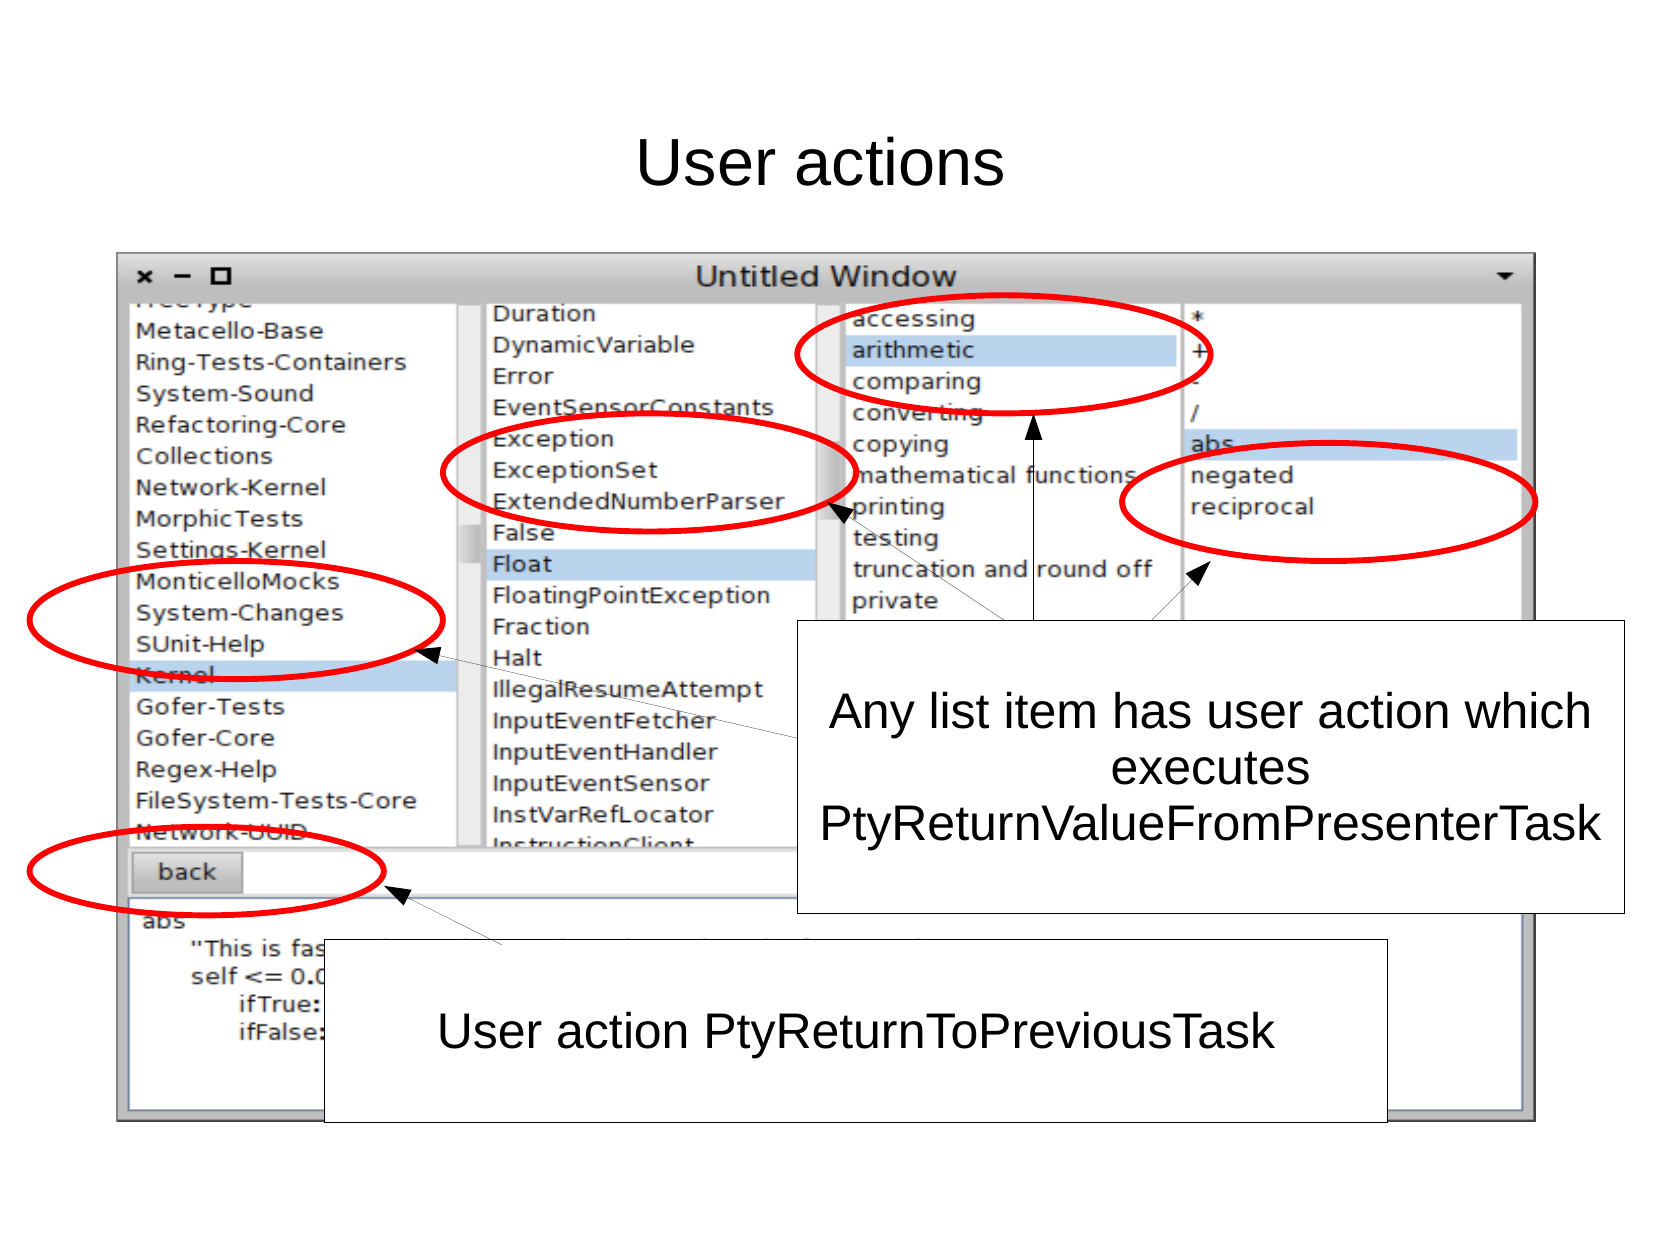

# User actions
Any list item has user action which executes PtyReturnValueFromPresenterTask
User action PtyReturnToPreviousTask